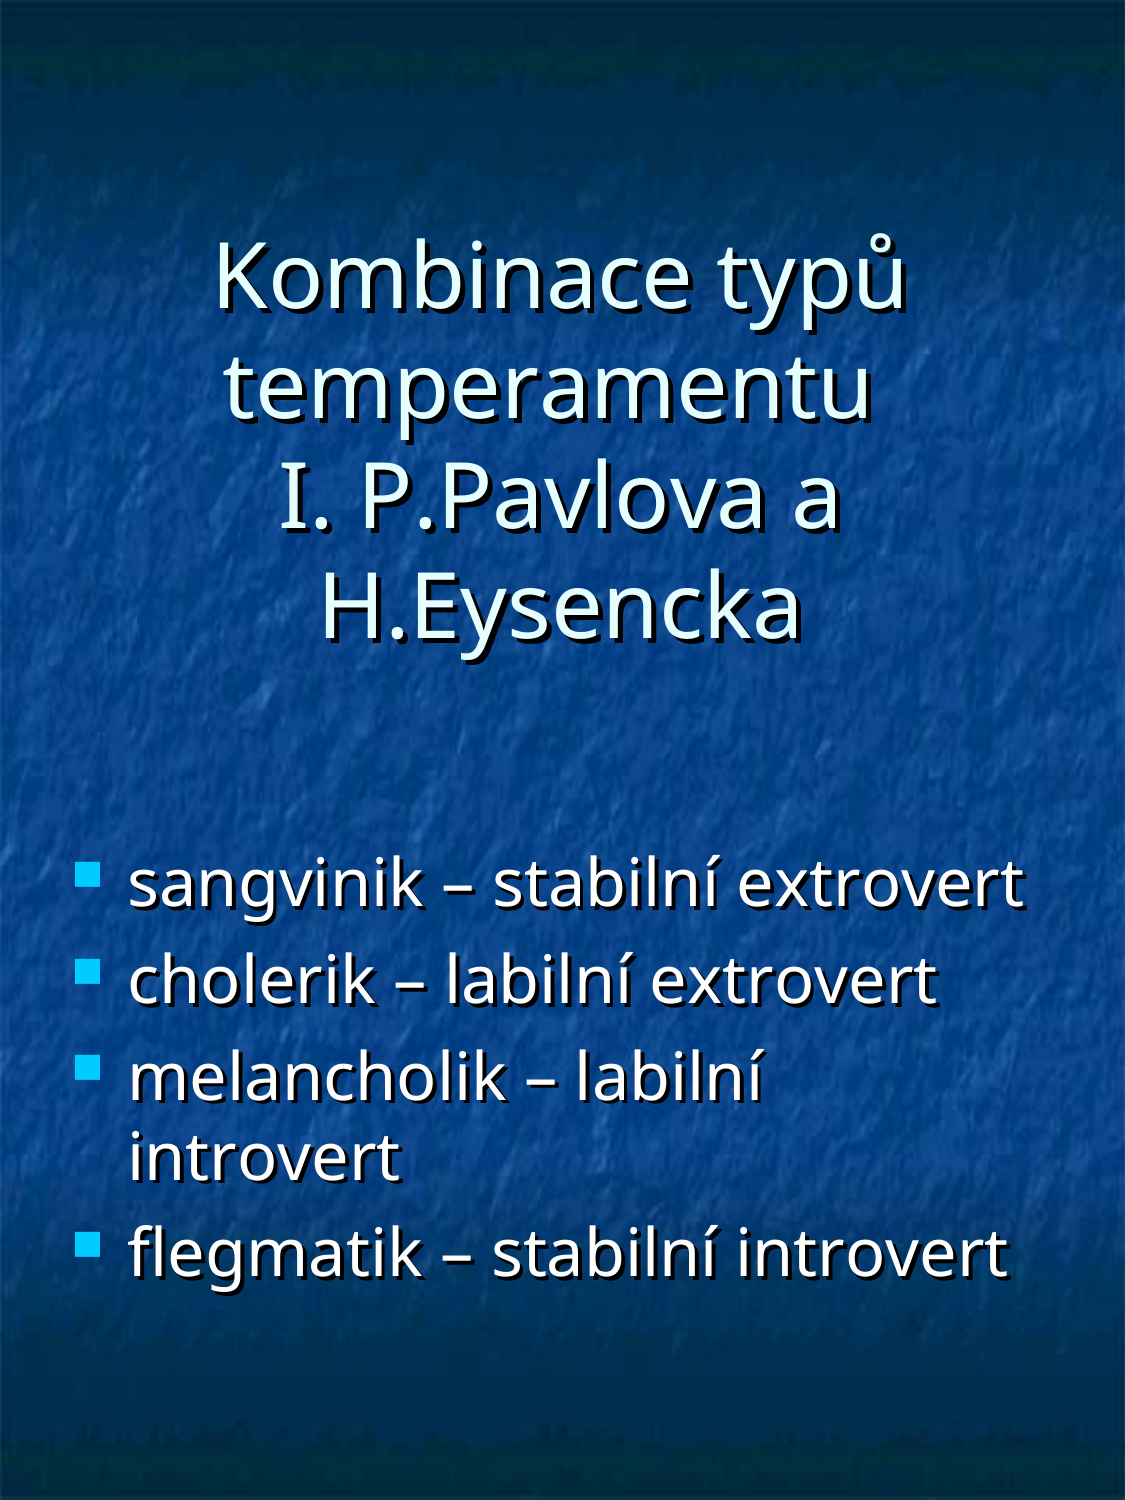

# Kombinace typů temperamentu I. P.Pavlova a H.Eysencka
sangvinik – stabilní extrovert
cholerik – labilní extrovert
melancholik – labilní introvert
flegmatik – stabilní introvert